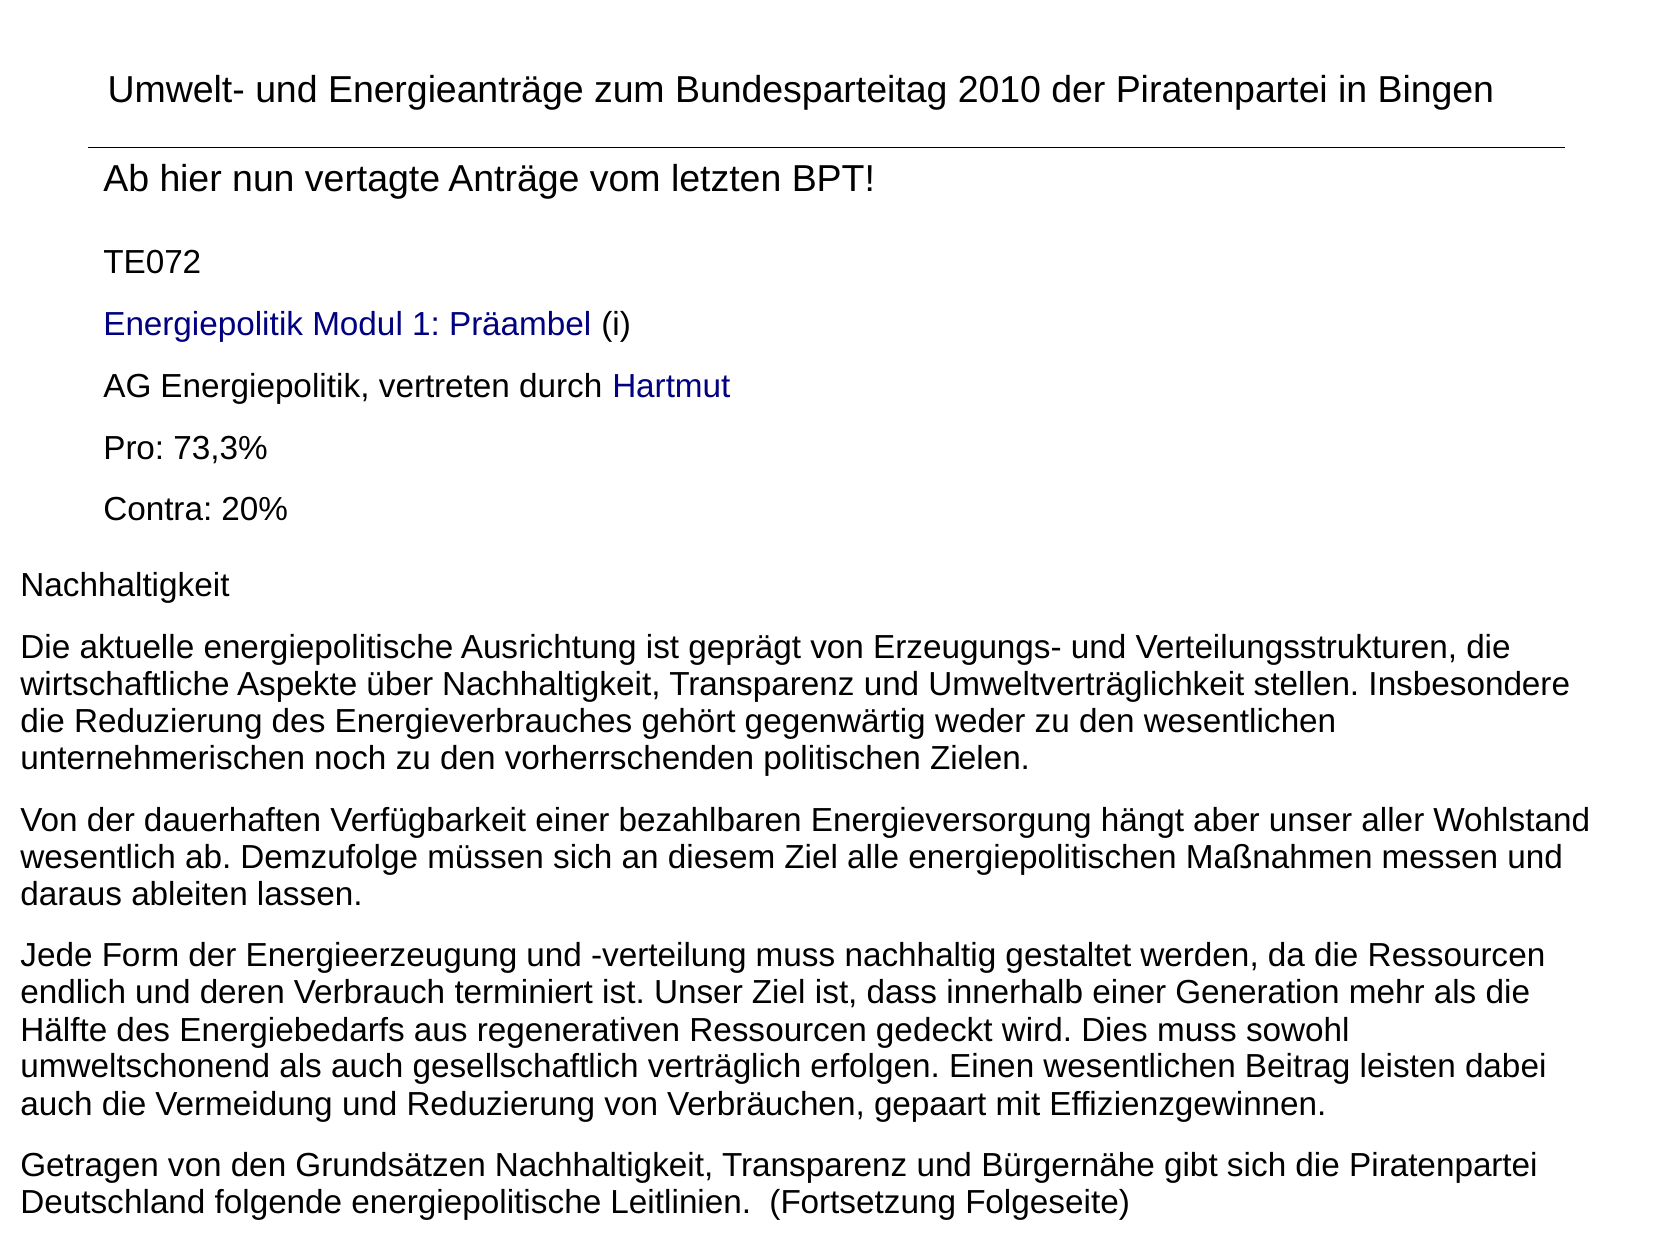

Ab hier nun vertagte Anträge vom letzten BPT!
TE072
Energiepolitik Modul 1: Präambel (i)
AG Energiepolitik, vertreten durch Hartmut
Pro: 73,3%
Contra: 20%
Nachhaltigkeit
Die aktuelle energiepolitische Ausrichtung ist geprägt von Erzeugungs- und Verteilungsstrukturen, die wirtschaftliche Aspekte über Nachhaltigkeit, Transparenz und Umweltverträglichkeit stellen. Insbesondere die Reduzierung des Energieverbrauches gehört gegenwärtig weder zu den wesentlichen unternehmerischen noch zu den vorherrschenden politischen Zielen.
Von der dauerhaften Verfügbarkeit einer bezahlbaren Energieversorgung hängt aber unser aller Wohlstand wesentlich ab. Demzufolge müssen sich an diesem Ziel alle energiepolitischen Maßnahmen messen und daraus ableiten lassen.
Jede Form der Energieerzeugung und -verteilung muss nachhaltig gestaltet werden, da die Ressourcen endlich und deren Verbrauch terminiert ist. Unser Ziel ist, dass innerhalb einer Generation mehr als die Hälfte des Energiebedarfs aus regenerativen Ressourcen gedeckt wird. Dies muss sowohl umweltschonend als auch gesellschaftlich verträglich erfolgen. Einen wesentlichen Beitrag leisten dabei auch die Vermeidung und Reduzierung von Verbräuchen, gepaart mit Effizienzgewinnen.
Getragen von den Grundsätzen Nachhaltigkeit, Transparenz und Bürgernähe gibt sich die Piratenpartei Deutschland folgende energiepolitische Leitlinien. (Fortsetzung Folgeseite)